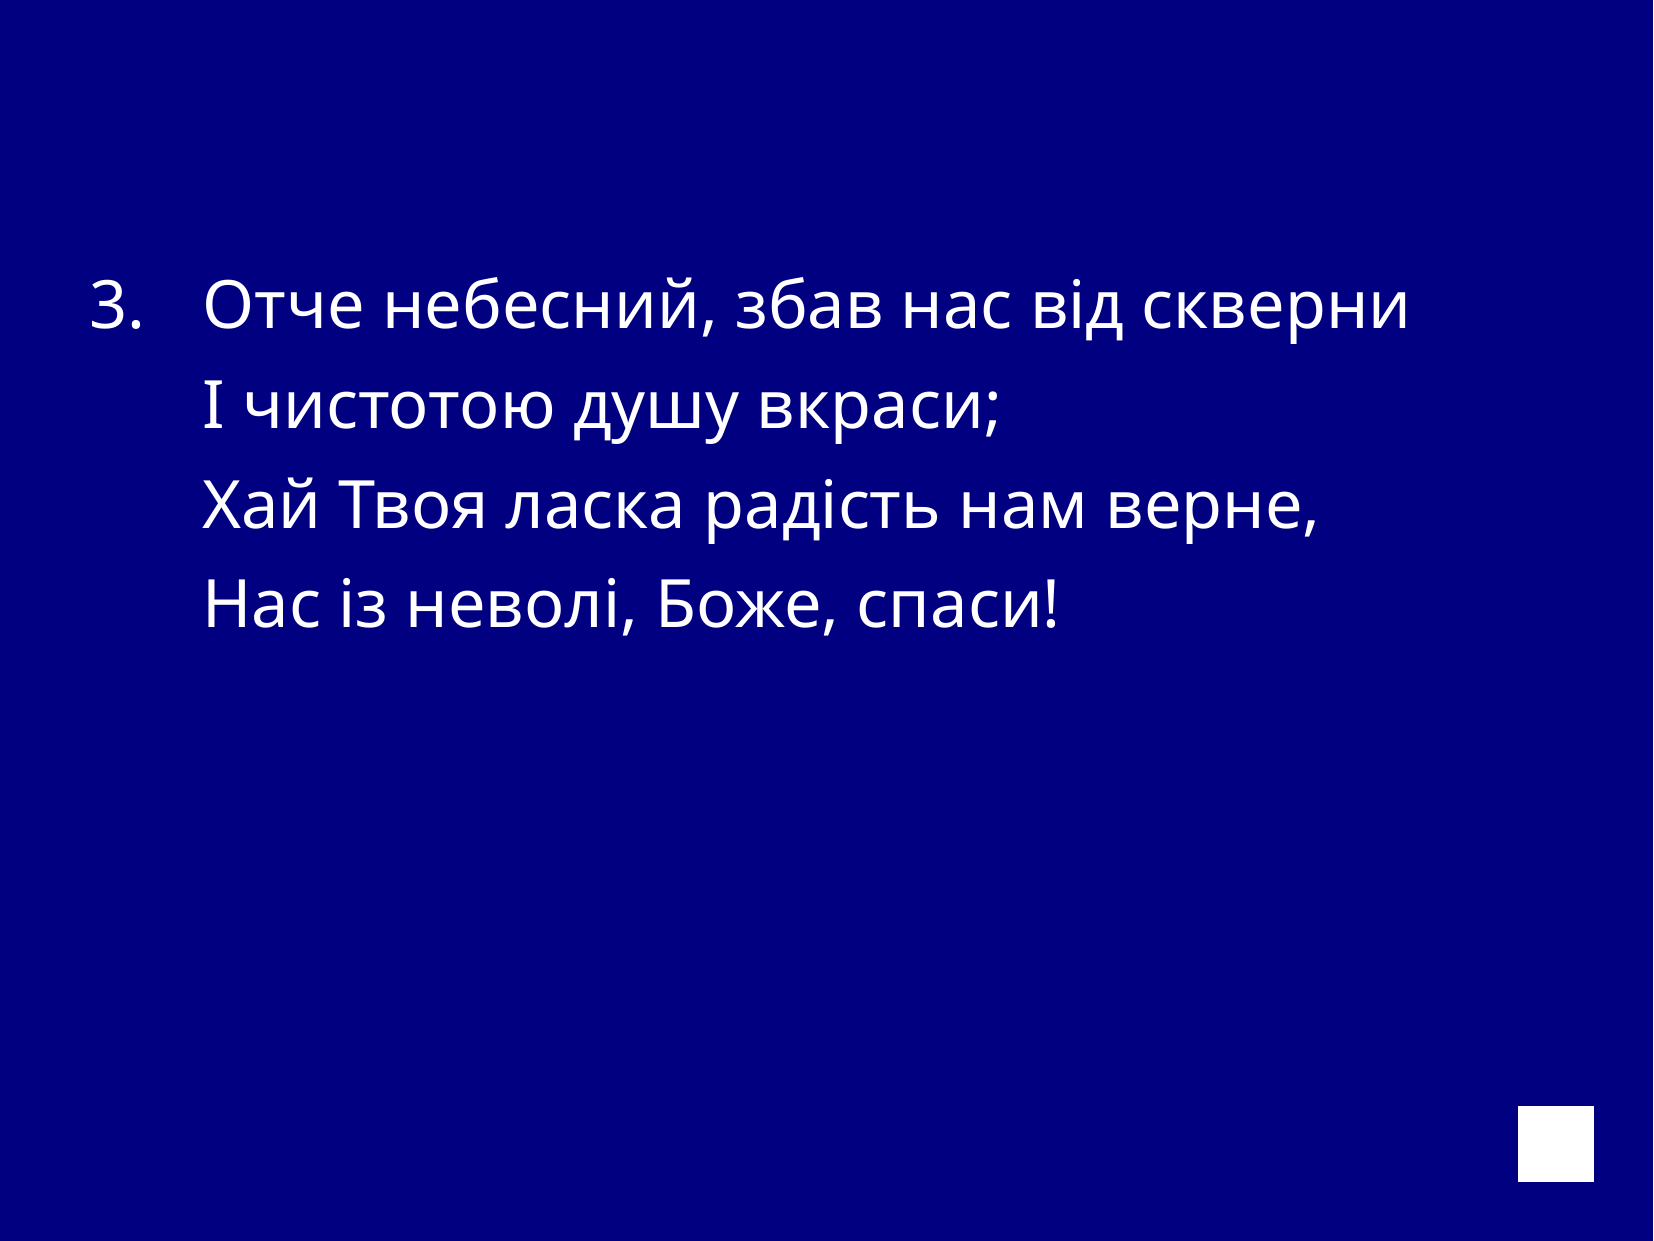

3.	Отче небесний, збав нас від скверни
	І чистотою душу вкраси;
	Хай Твоя ласка радість нам верне,
	Нас із неволі, Боже, спаси!